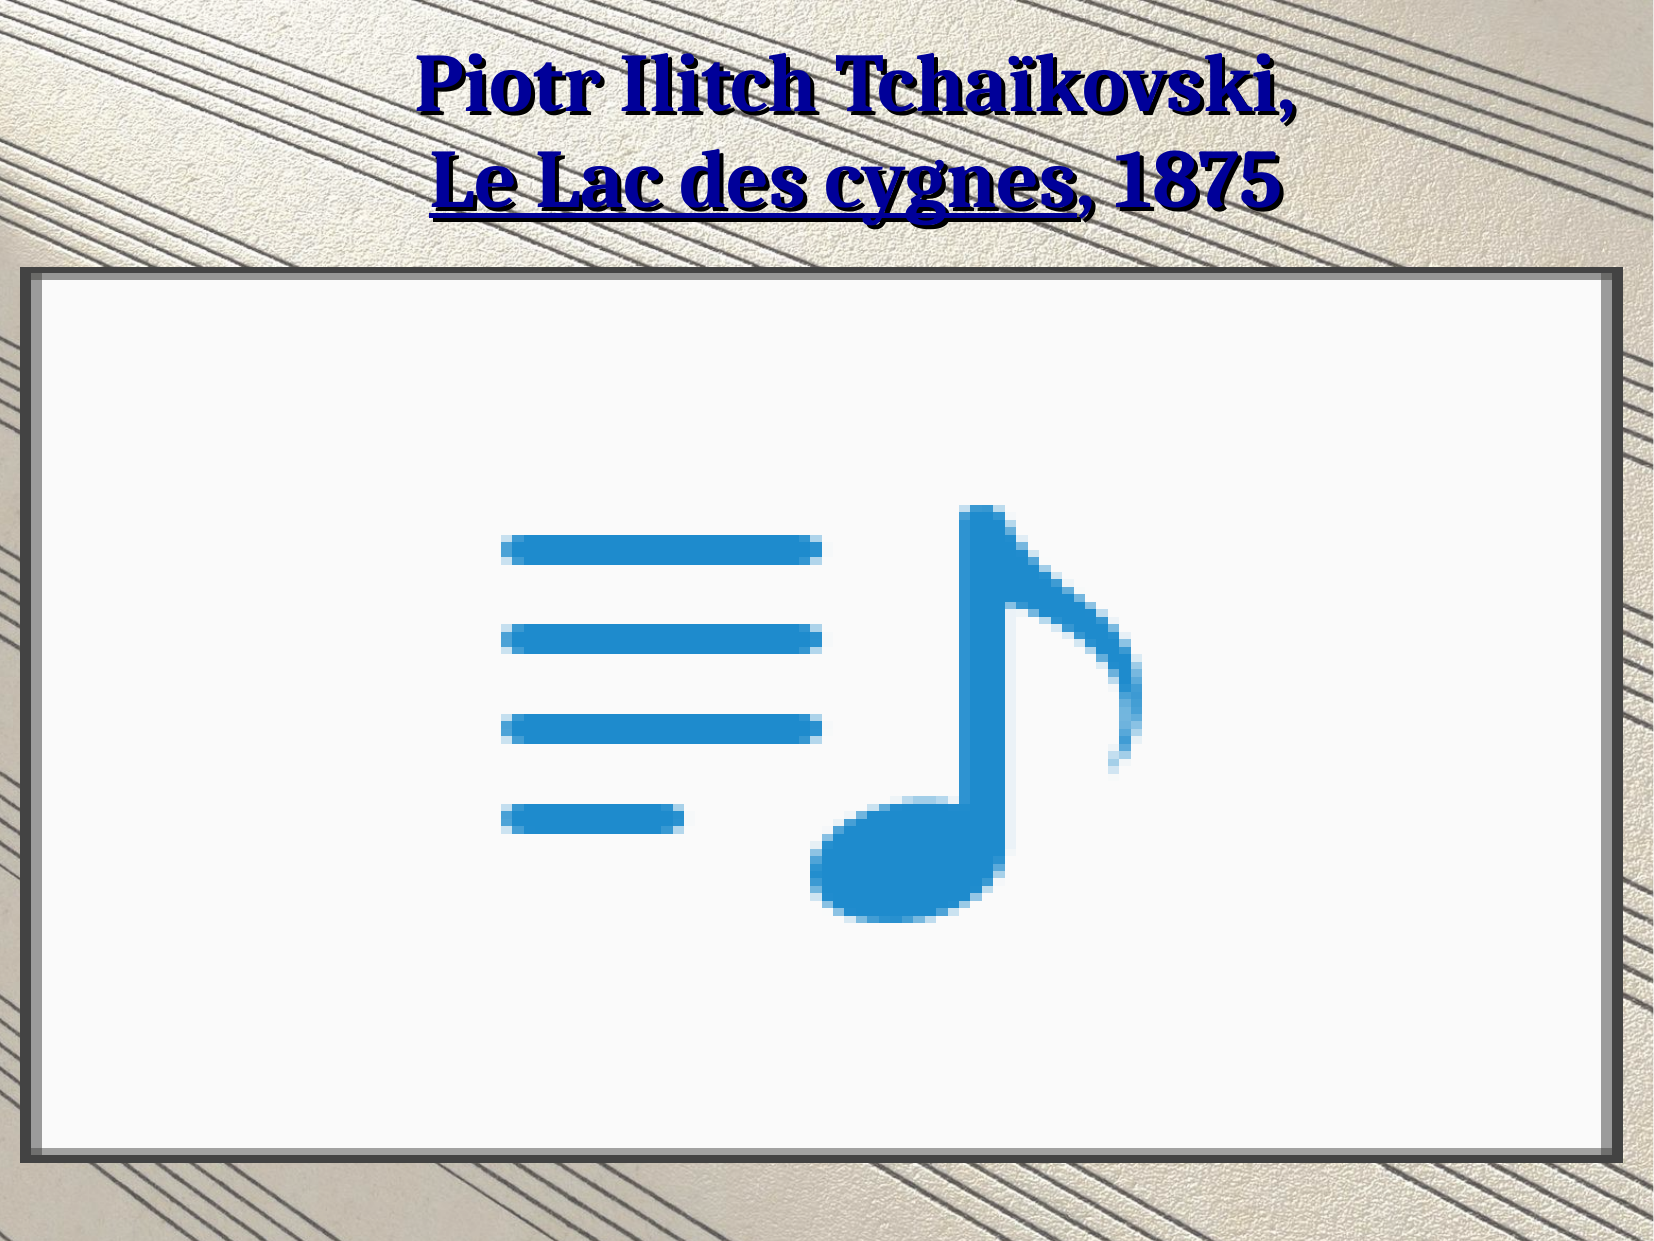

Piotr Ilitch Tchaïkovski,
Le Lac des cygnes, 1875